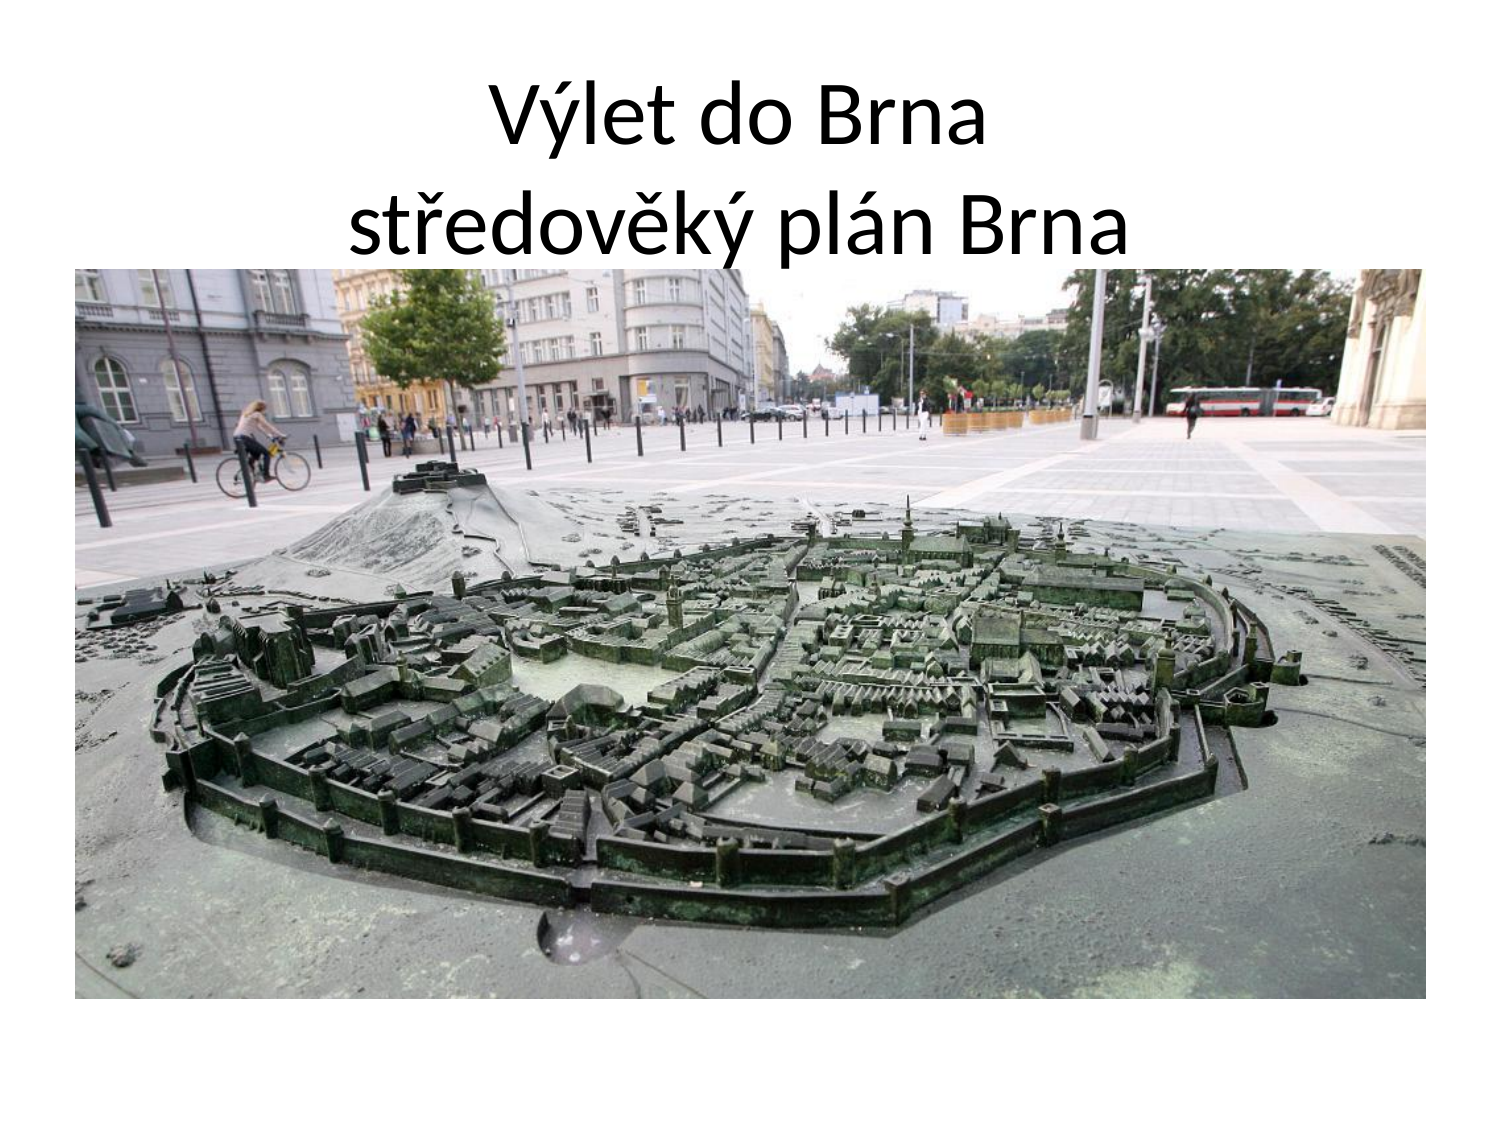

# Výlet do Brna středověký plán Brna